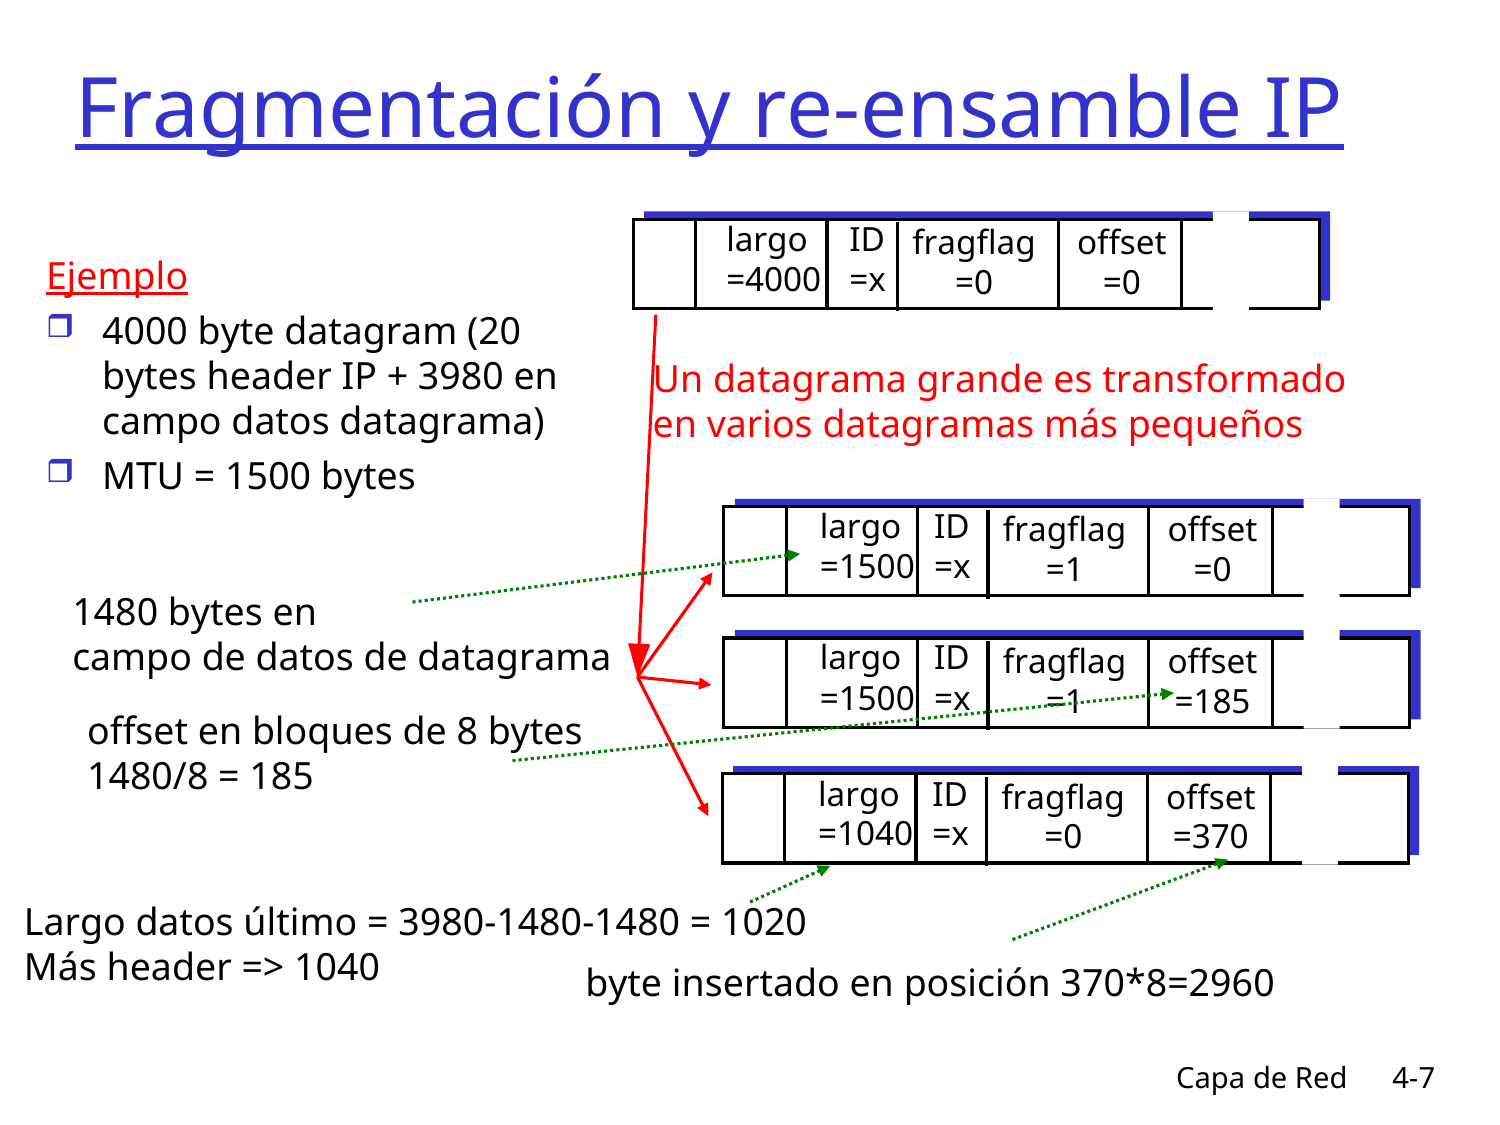

# Fragmentación y re-ensamble IP
largo
=4000
ID
=x
fragflag
=0
offset
=0
Un datagrama grande es transformado
en varios datagramas más pequeños
largo
=1500
ID
=x
fragflag
=1
offset
=0
largo
=1500
ID
=x
fragflag
=1
offset
=185
largo
=1040
ID
=x
fragflag
=0
offset
=370
Ejemplo
4000 byte datagram (20 bytes header IP + 3980 en campo datos datagrama)
MTU = 1500 bytes
1480 bytes en
campo de datos de datagrama
offset en bloques de 8 bytes
1480/8 = 185
Largo datos último = 3980-1480-1480 = 1020
Más header => 1040
byte insertado en posición 370*8=2960
7